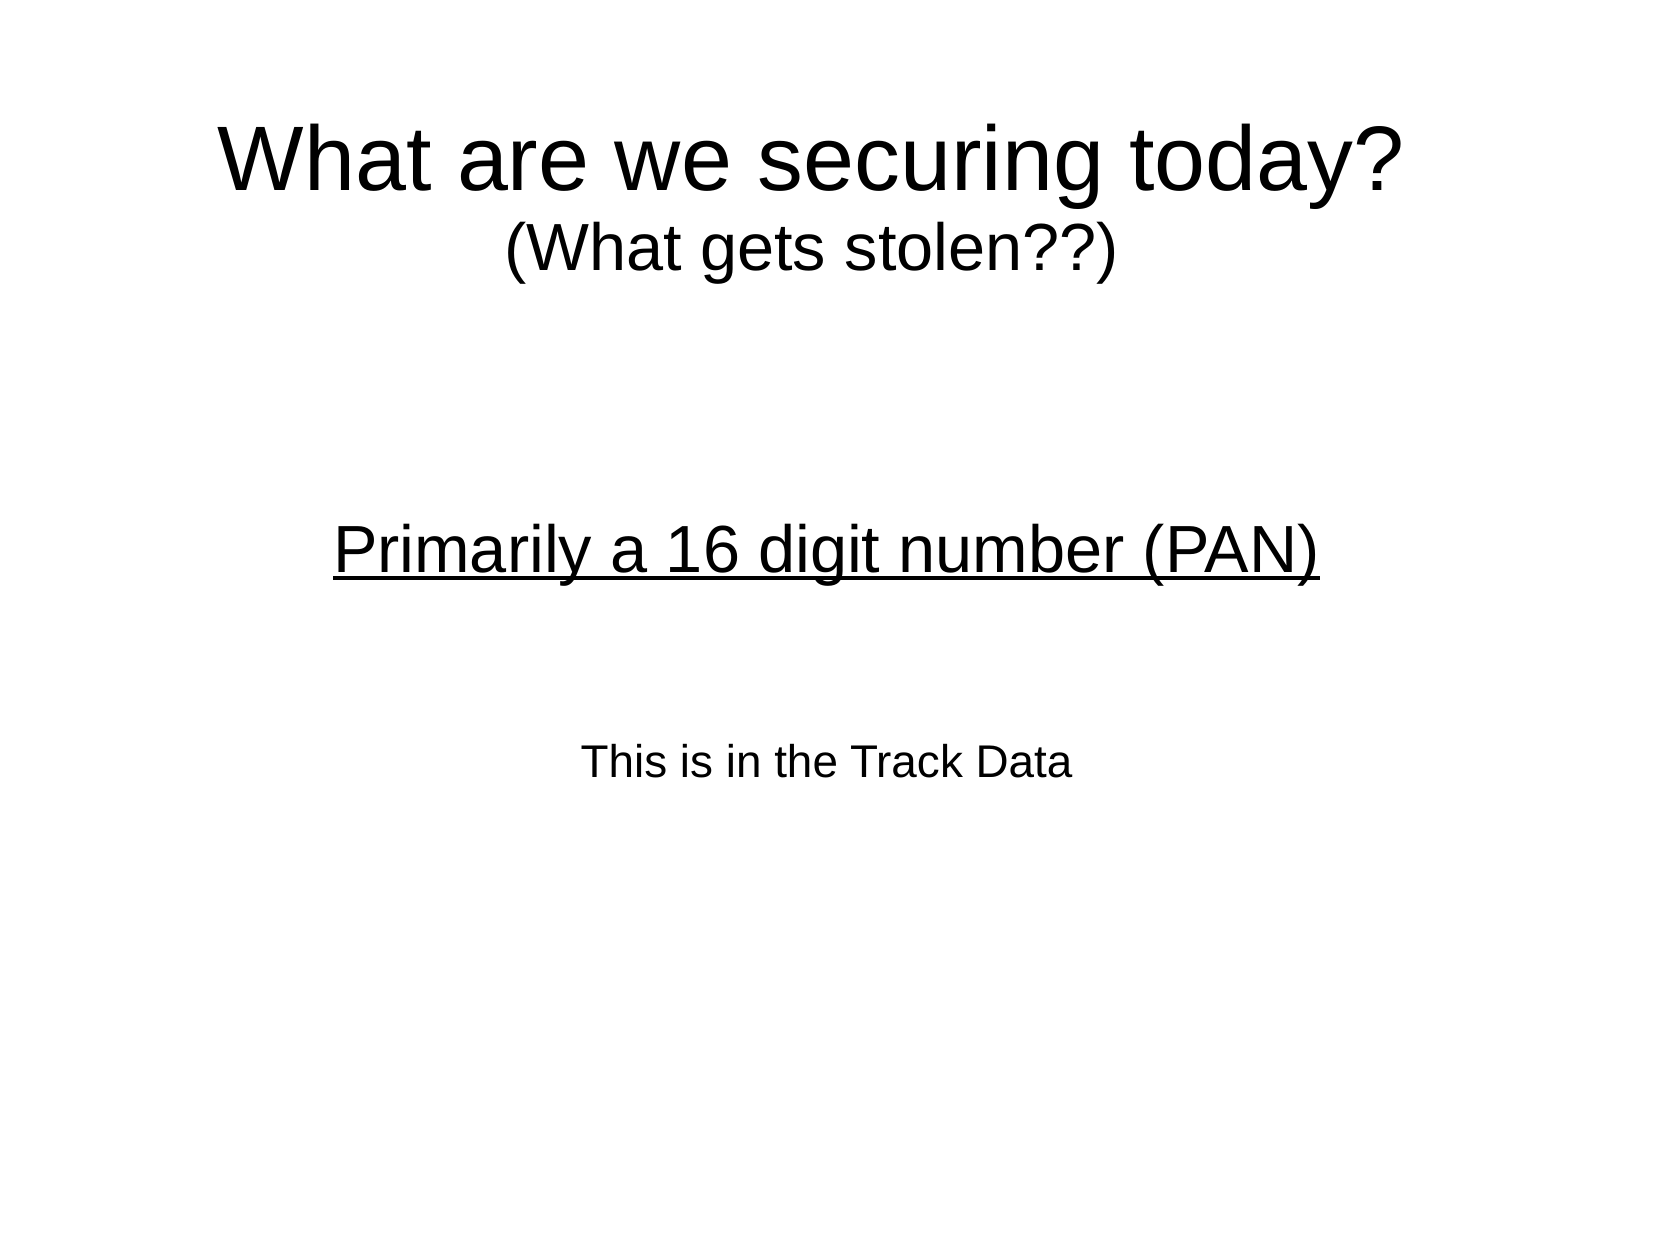

# What are we securing today? (What gets stolen??)
Primarily a 16 digit number (PAN)
This is in the Track Data